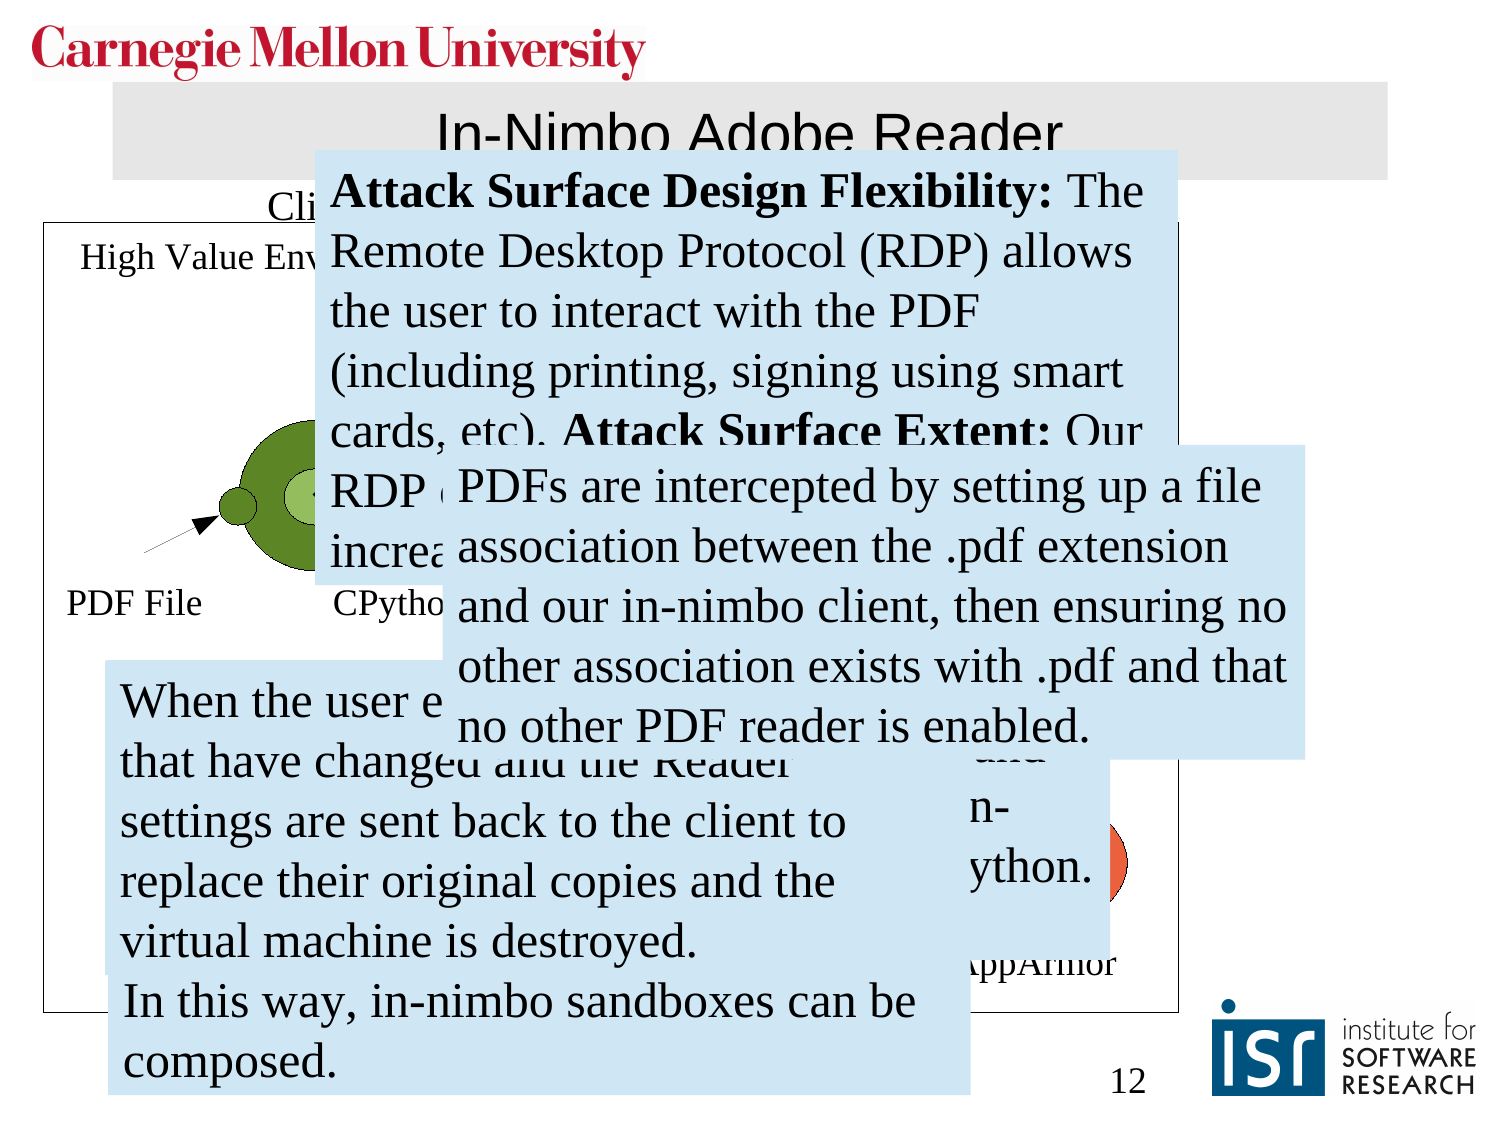

# In-Nimbo Adobe Reader
Attack Surface Design Flexibility: Both Reader and the RDP server are sandboxed by AppArmor. Server components run as separate users with minimum privileges. The execution environment has been customized to increase isolation.
Attack Surface Design Flexibility: The Remote Desktop Protocol (RDP) allows the user to interact with the PDF (including printing, signing using smart cards, etc). Attack Surface Extent: Our RDP client is type and memory safe.
 Cloud
Client
High Value Environment
Low Value Environment
browser.py
nimbo_server.py
nimbo_client.py
PDF File/Settings
PDFs are intercepted by setting up a file association between the .pdf extension and our in-nimbo client, then ensuring no other association exists with .pdf and that no other PDF reader is enabled.
PDF File(s)/
URLs/Settings
CPython
PDF File
CPython
Adobe Reader
If a user clicks a link while interacting with a PDF, the link is sent to and opened on the client. This allows the user to optionally open the link in an in-nimbo version of their favorite browser. In this way, in-nimbo sandboxes can be composed.
When the user ends the session, all PDFs that have changed and the Reader settings are sent back to the client to replace their original copies and the virtual machine is destroyed.
XRDP
properJavaRDP
The in-nimbo client sends the PDF and user specific reader settings to the in-nimbo server. Both are written in Python.
RDP Packets
RDP Packets
AppArmor
Java